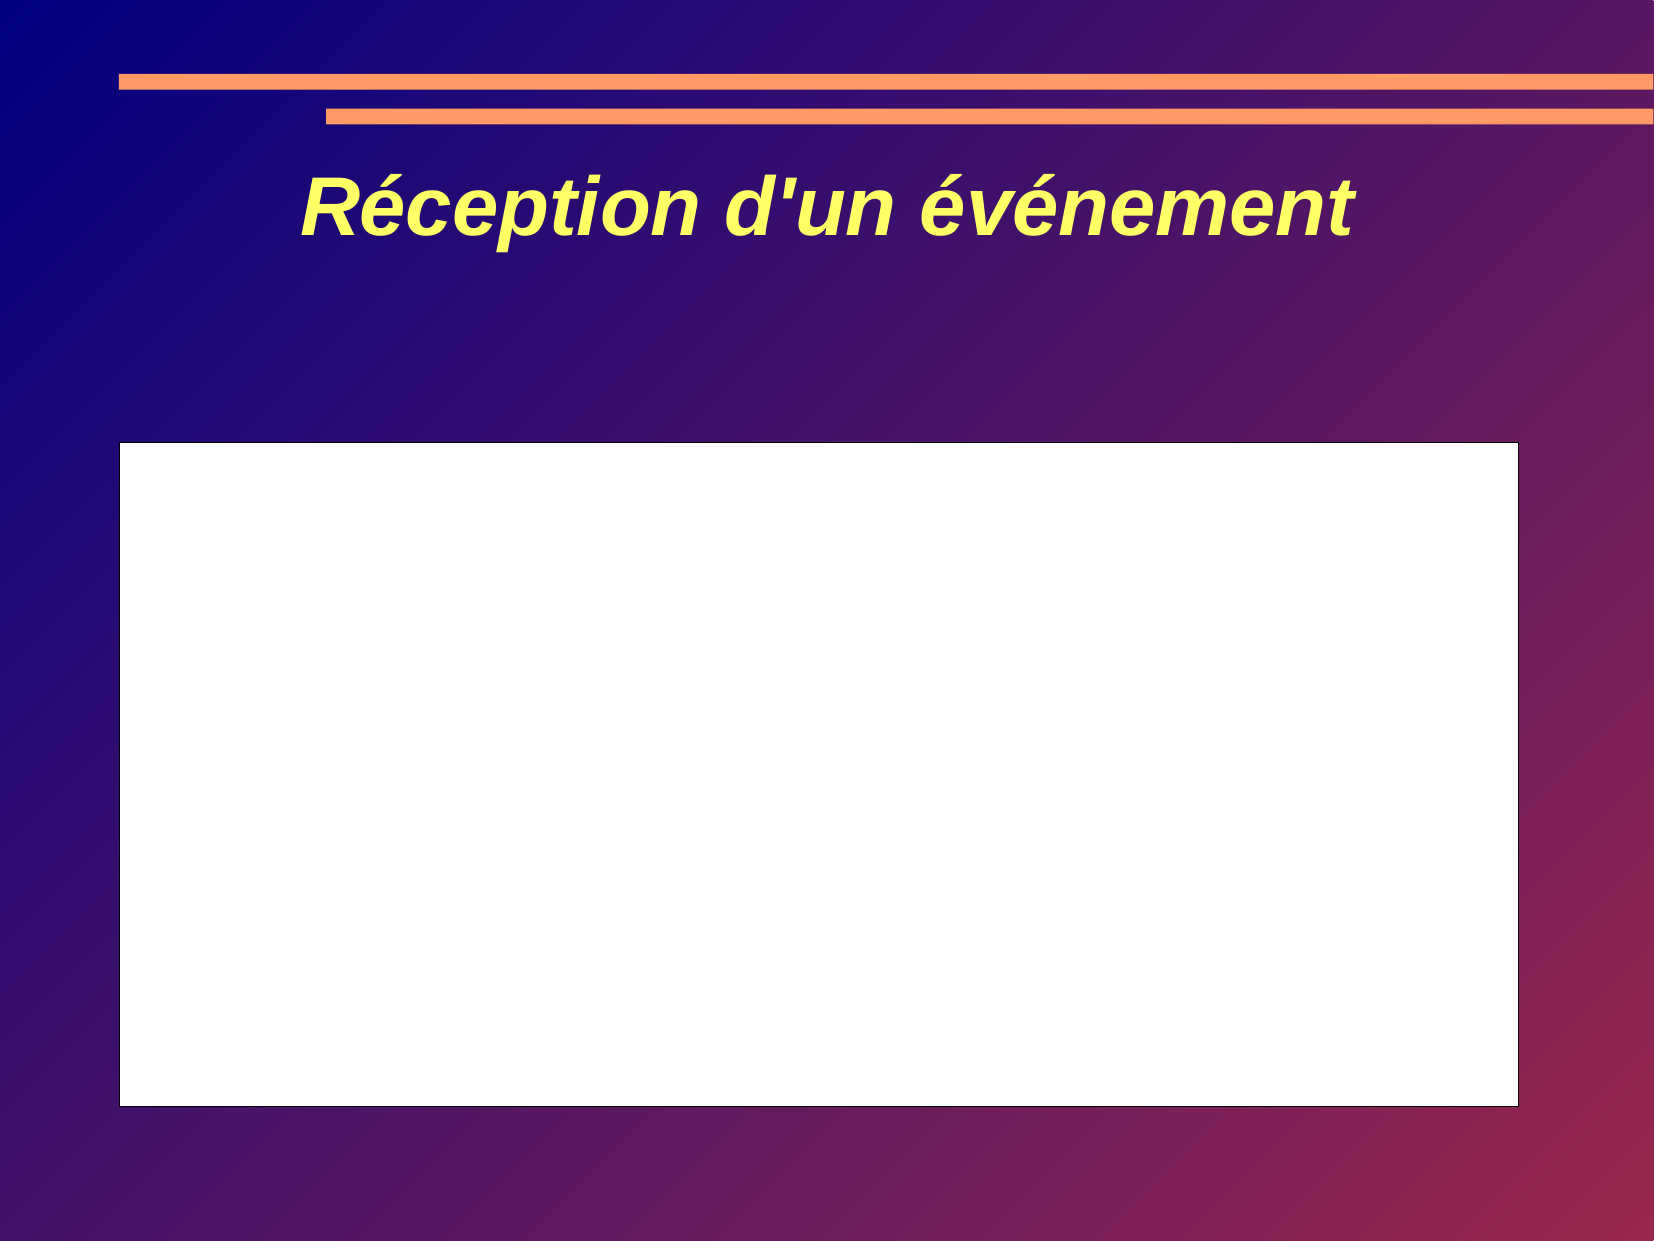

# Réception d'un événement
	class CMonClient
	{
		// Callback de réception :
		void OnMonEvenementReceived(object sender,
			MonEvenementEventArgs)
		{
			// Traitement de l'événement
		}
		// Abonnement :
		void AdviseToServer(CMonServer s)
		{
			s.MonEvenement +=
				new MonEvenementEventHandler(OnMonEvenementReceived);
		}
	}